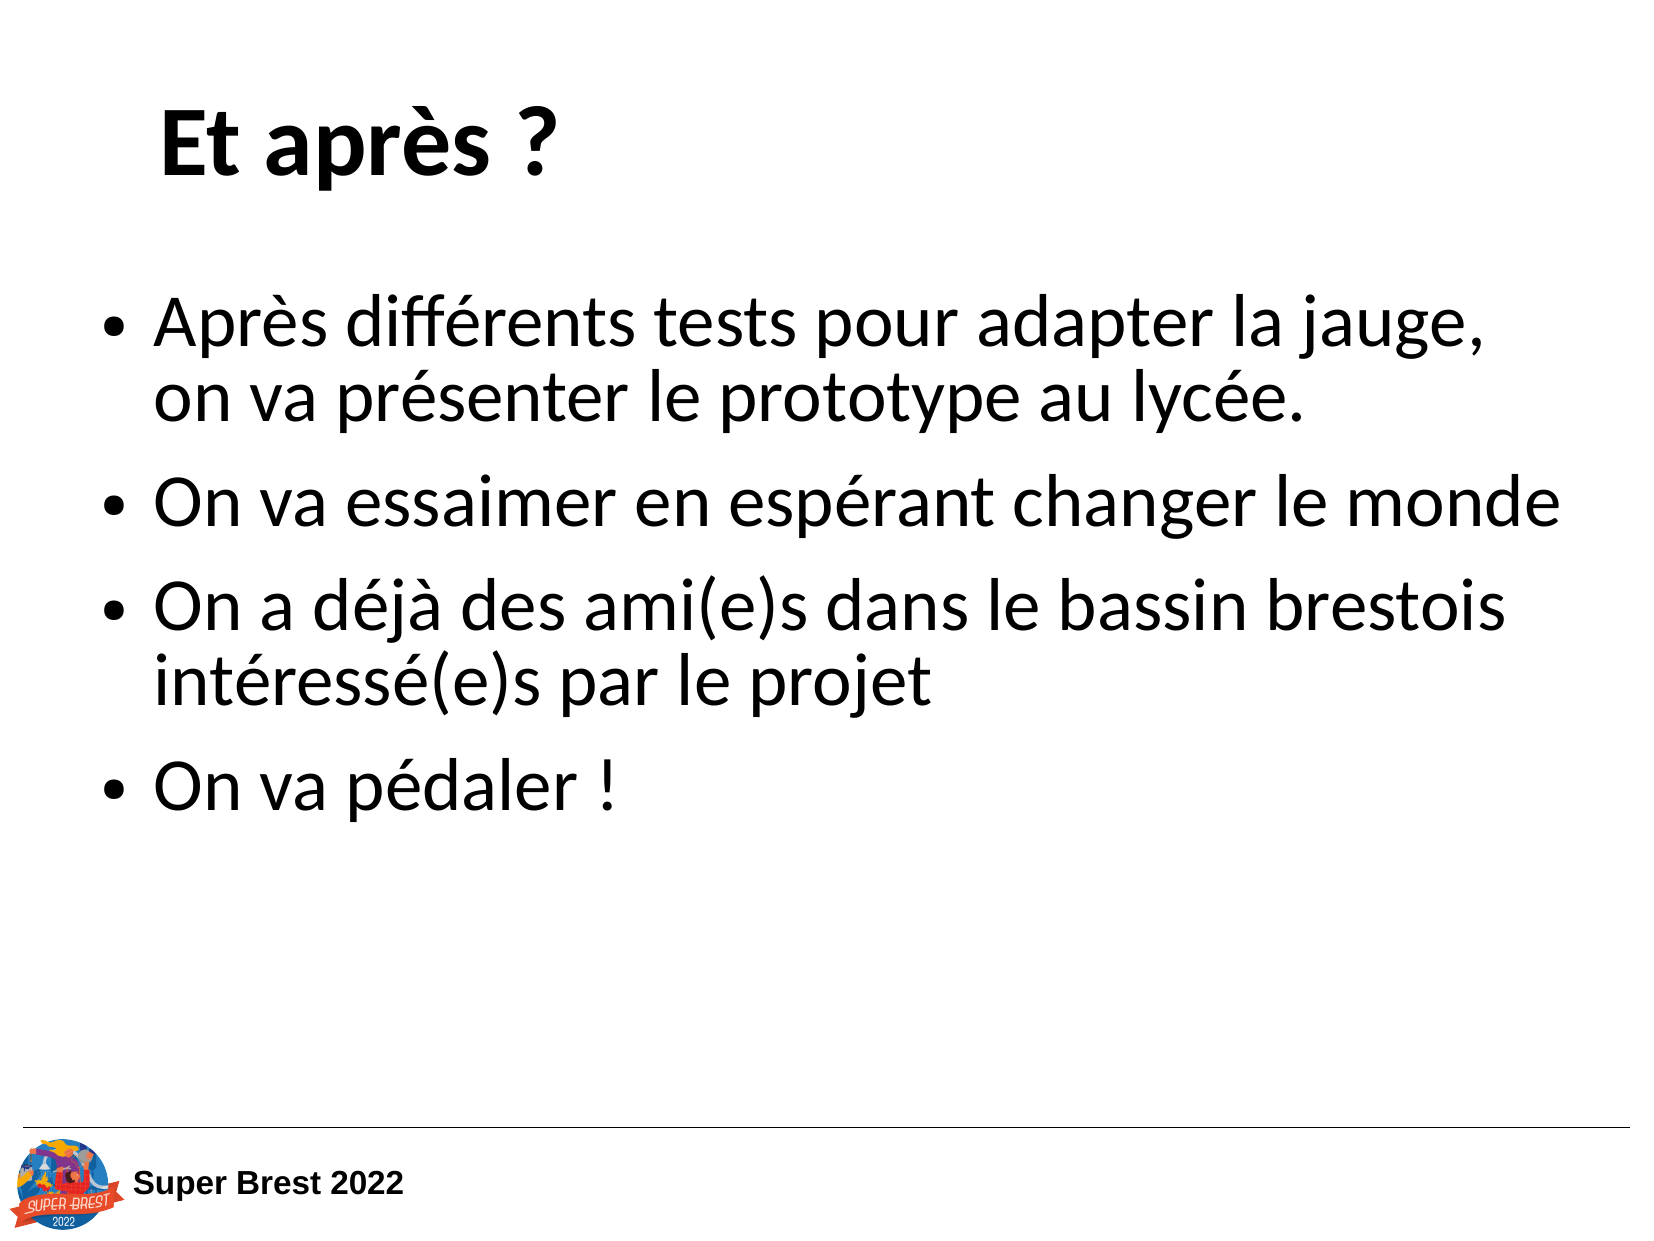

# Et après ?
Après différents tests pour adapter la jauge, on va présenter le prototype au lycée.
On va essaimer en espérant changer le monde
On a déjà des ami(e)s dans le bassin brestois intéressé(e)s par le projet
On va pédaler !
Super Brest 2022